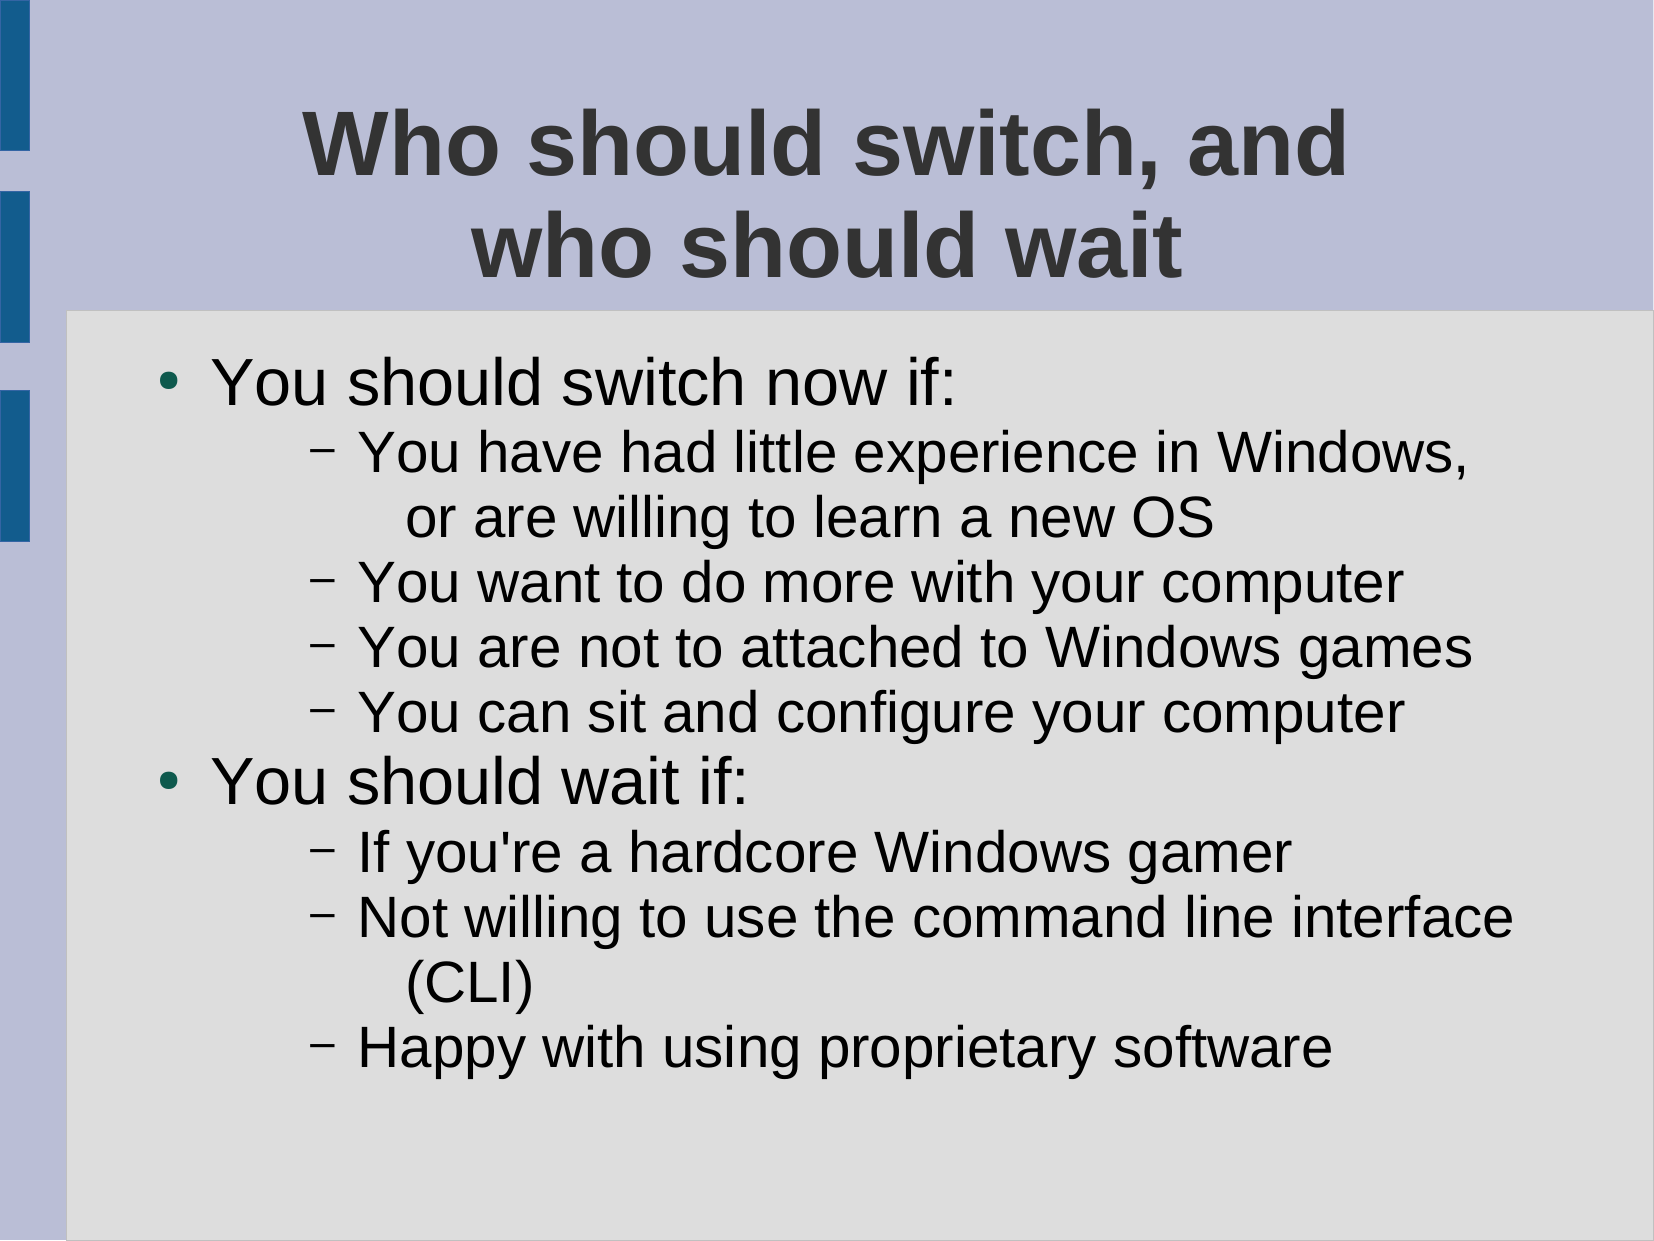

# Who should switch, and who should wait
You should switch now if:
You have had little experience in Windows, or are willing to learn a new OS
You want to do more with your computer
You are not to attached to Windows games
You can sit and configure your computer
You should wait if:
If you're a hardcore Windows gamer
Not willing to use the command line interface (CLI)
Happy with using proprietary software